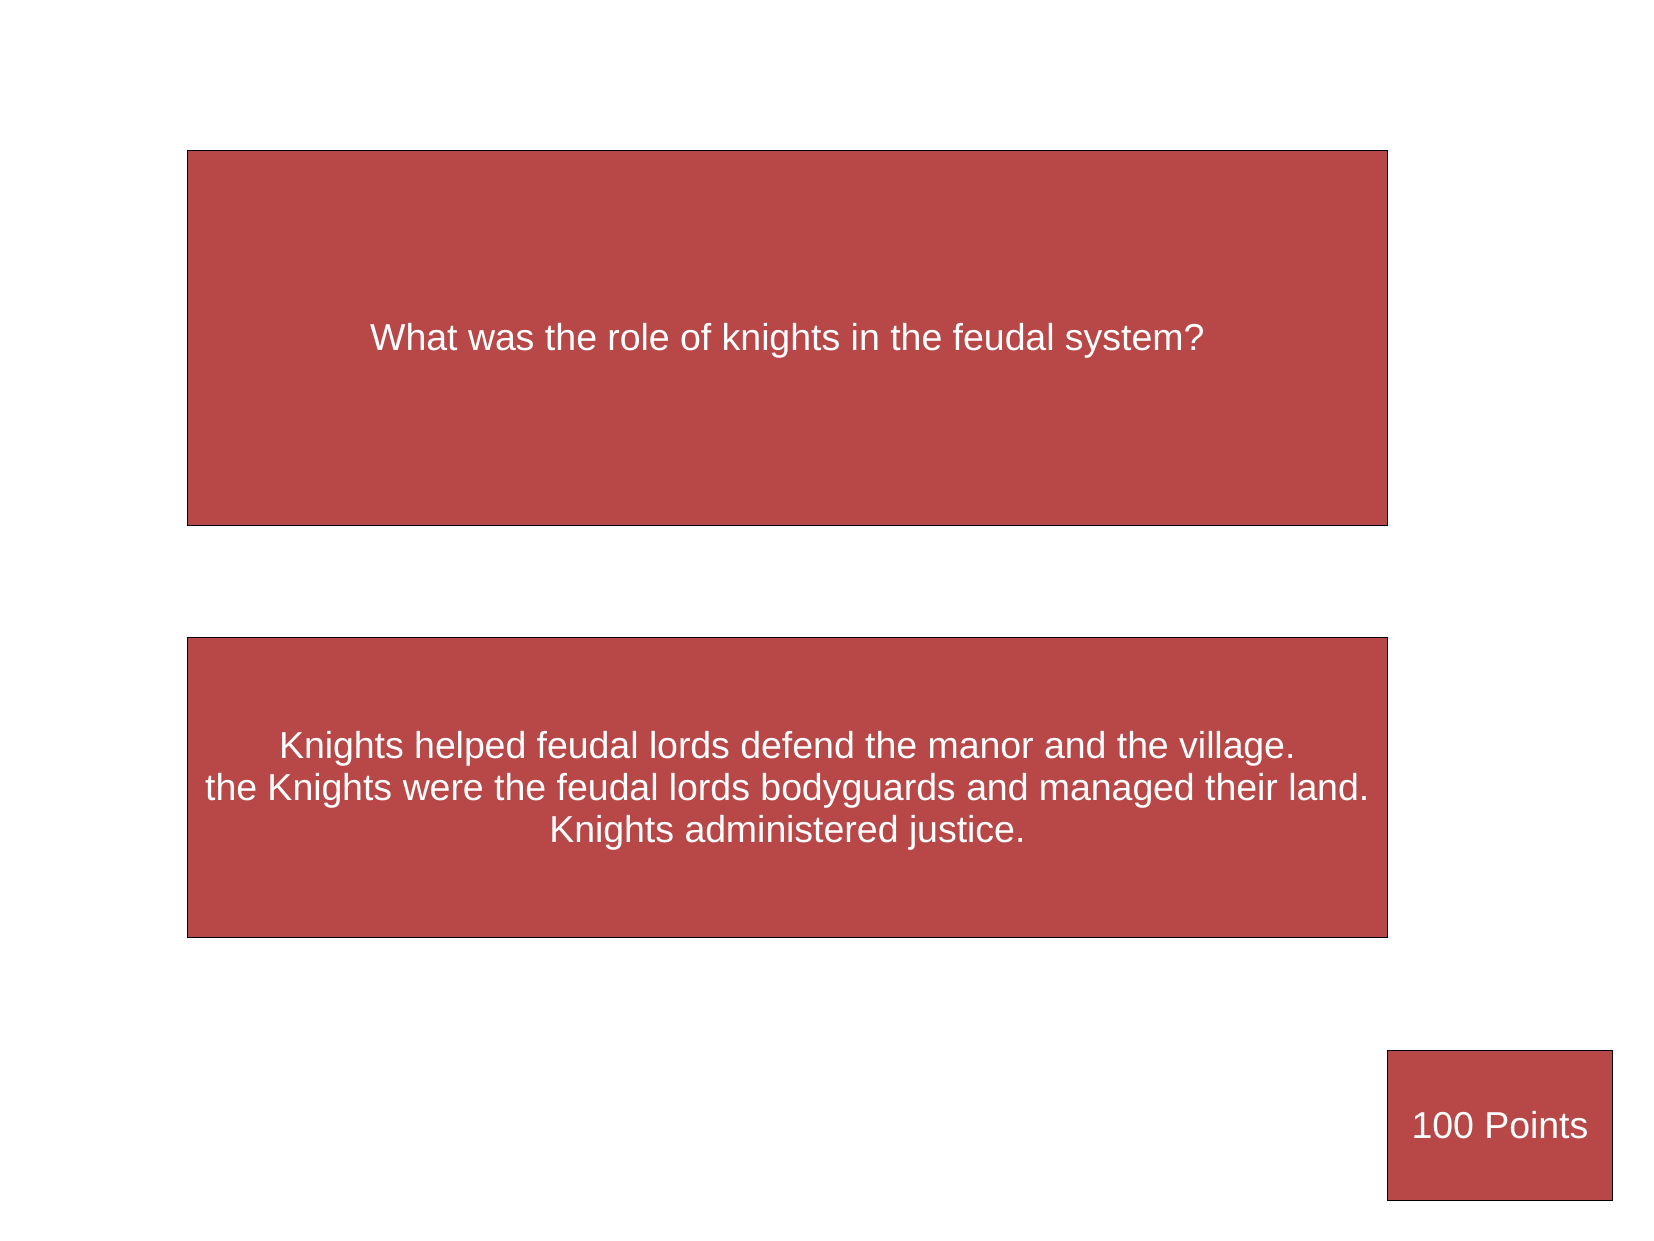

What was the role of knights in the feudal system?
Knights helped feudal lords defend the manor and the village.
the Knights were the feudal lords bodyguards and managed their land.
Knights administered justice.
100 Points